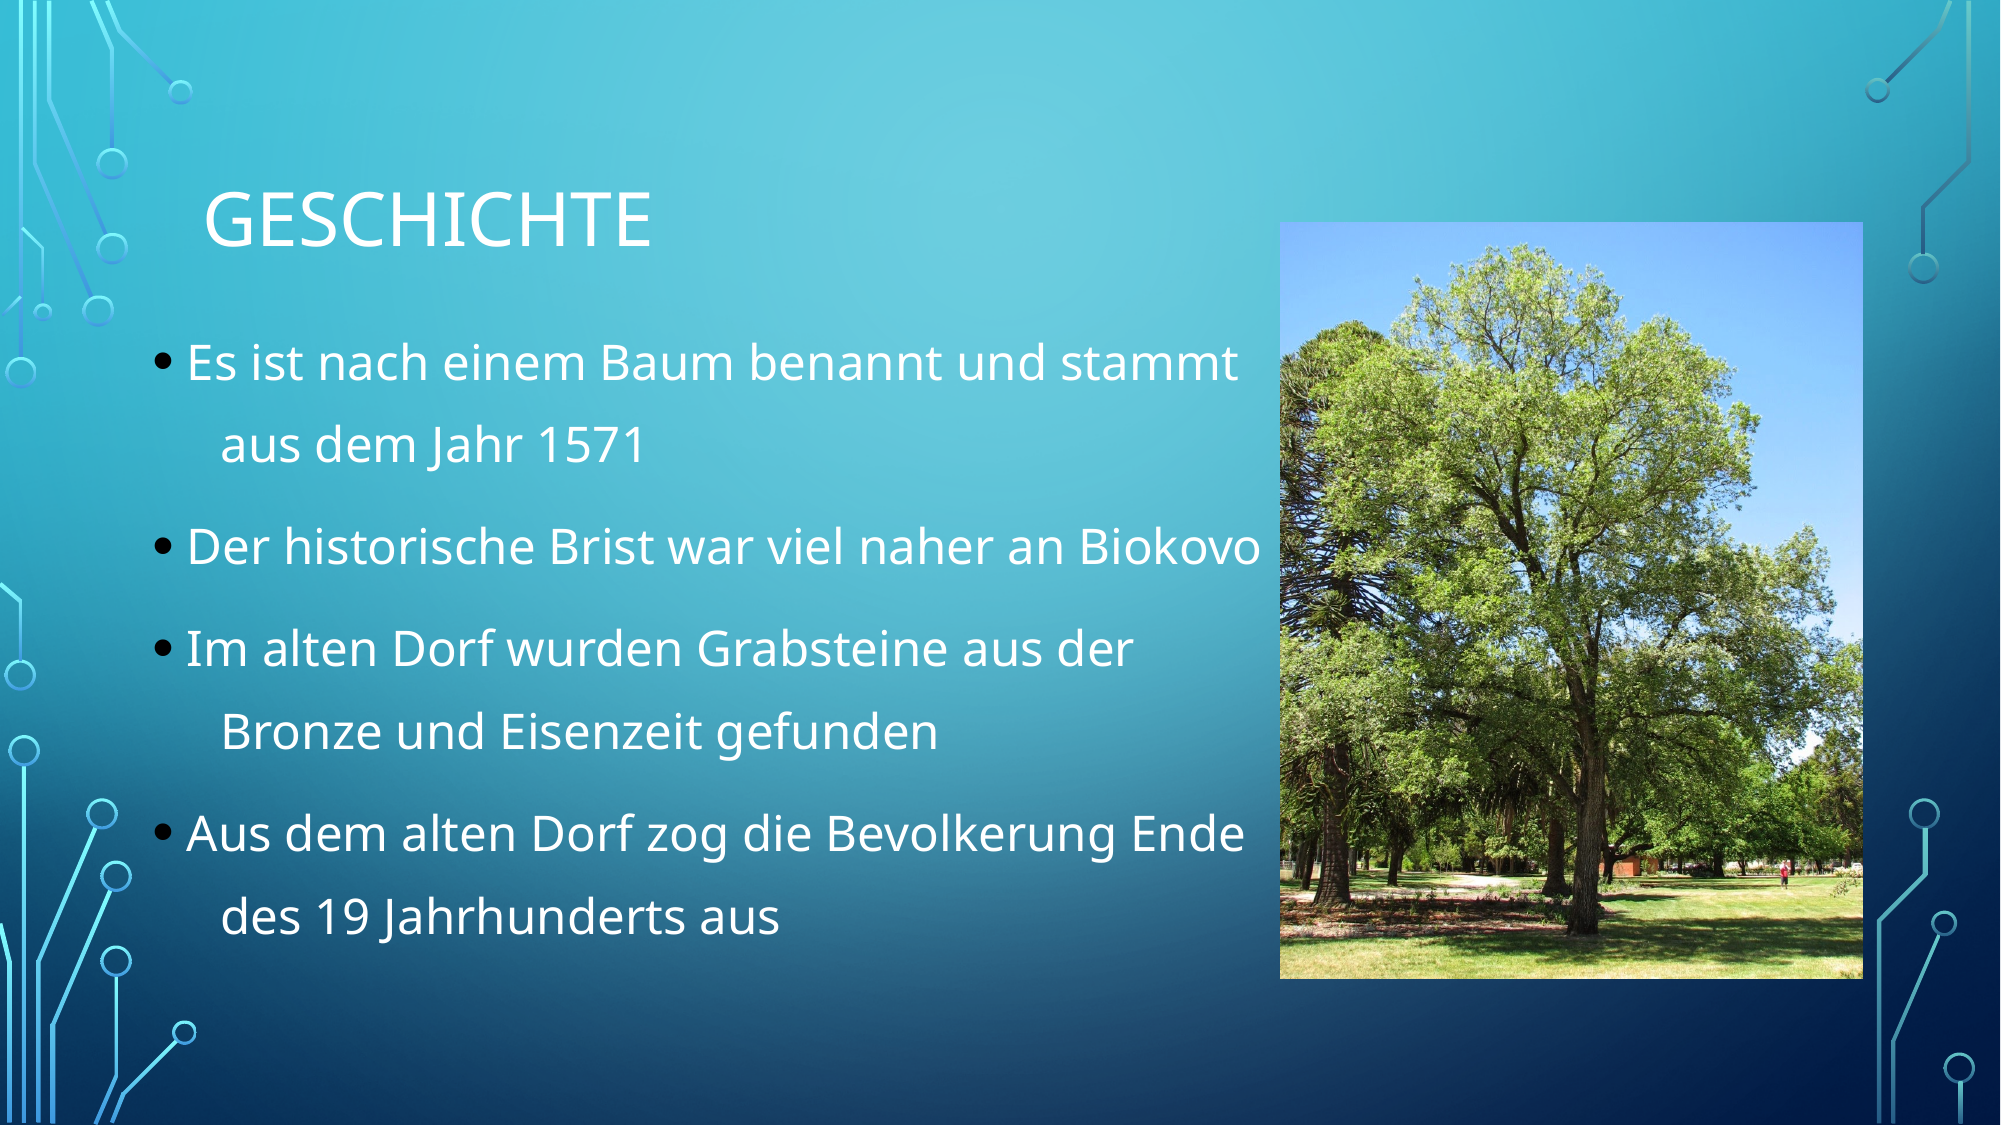

# Geschichte
Es ist nach einem Baum benannt und stammt aus dem Jahr 1571
Der historische Brist war viel naher an Biokovo
Im alten Dorf wurden Grabsteine aus der Bronze und Eisenzeit gefunden
Aus dem alten Dorf zog die Bevolkerung Ende des 19 Jahrhunderts aus